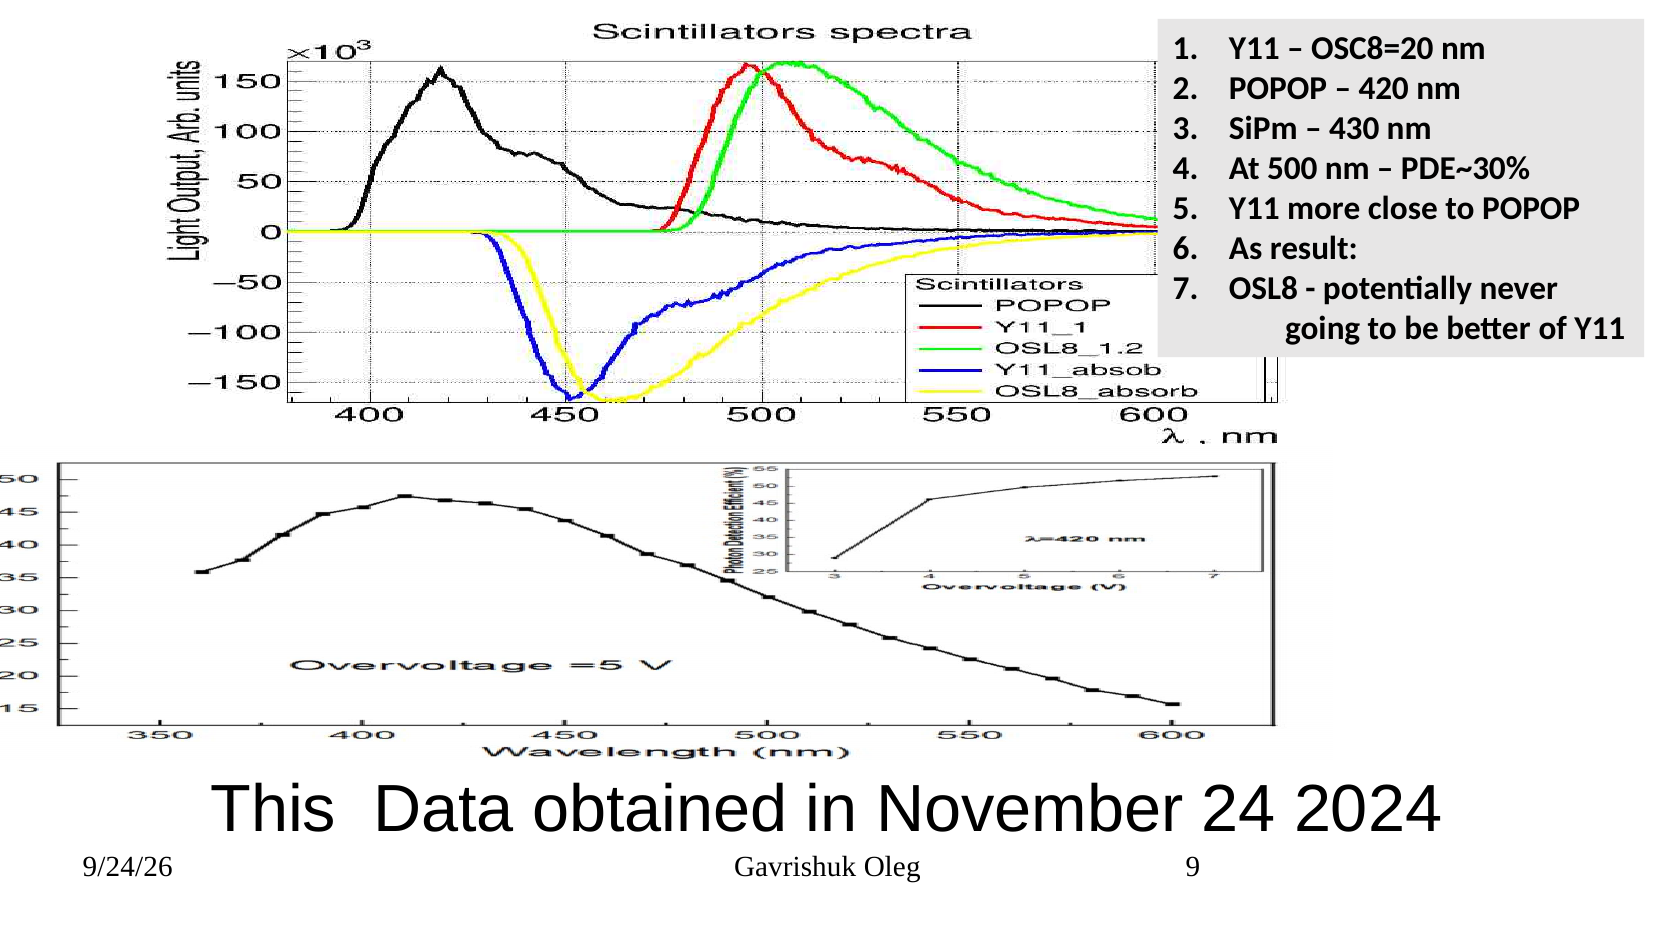

Y11 – OSC8=20 nm
POPOP – 420 nm
SiPm – 430 nm
At 500 nm – PDE~30%
Y11 more close to POPOP
As result:
OSL8 - potentially never going to be better of Y11
# This Data obtained in November 24 2024
Gavrishuk Oleg